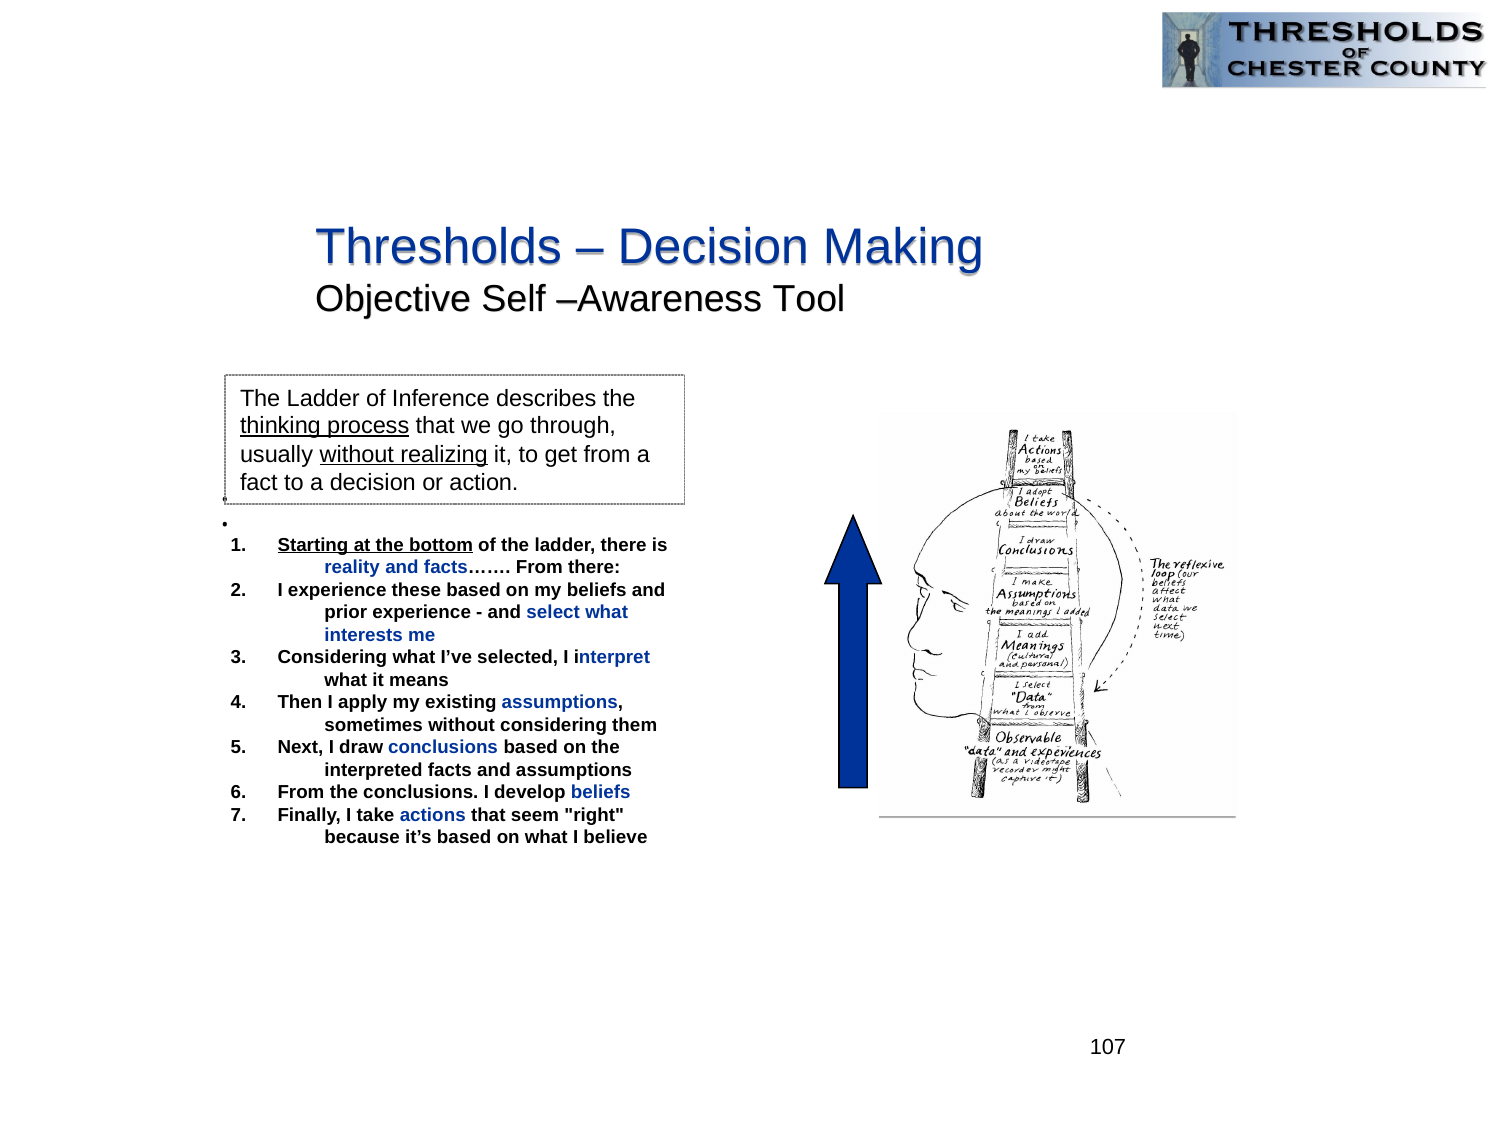

# Thresholds – Decision Making Objective Self –Awareness Tool
The Ladder of Inference describes the thinking process that we go through, usually without realizing it, to get from a fact to a decision or action.
Starting at the bottom of the ladder, there is reality and facts……. From there:
I experience these based on my beliefs and prior experience - and select what interests me
Considering what I’ve selected, I interpret what it means
Then I apply my existing assumptions, sometimes without considering them
Next, I draw conclusions based on the interpreted facts and assumptions
From the conclusions. I develop beliefs
Finally, I take actions that seem "right" because it’s based on what I believe